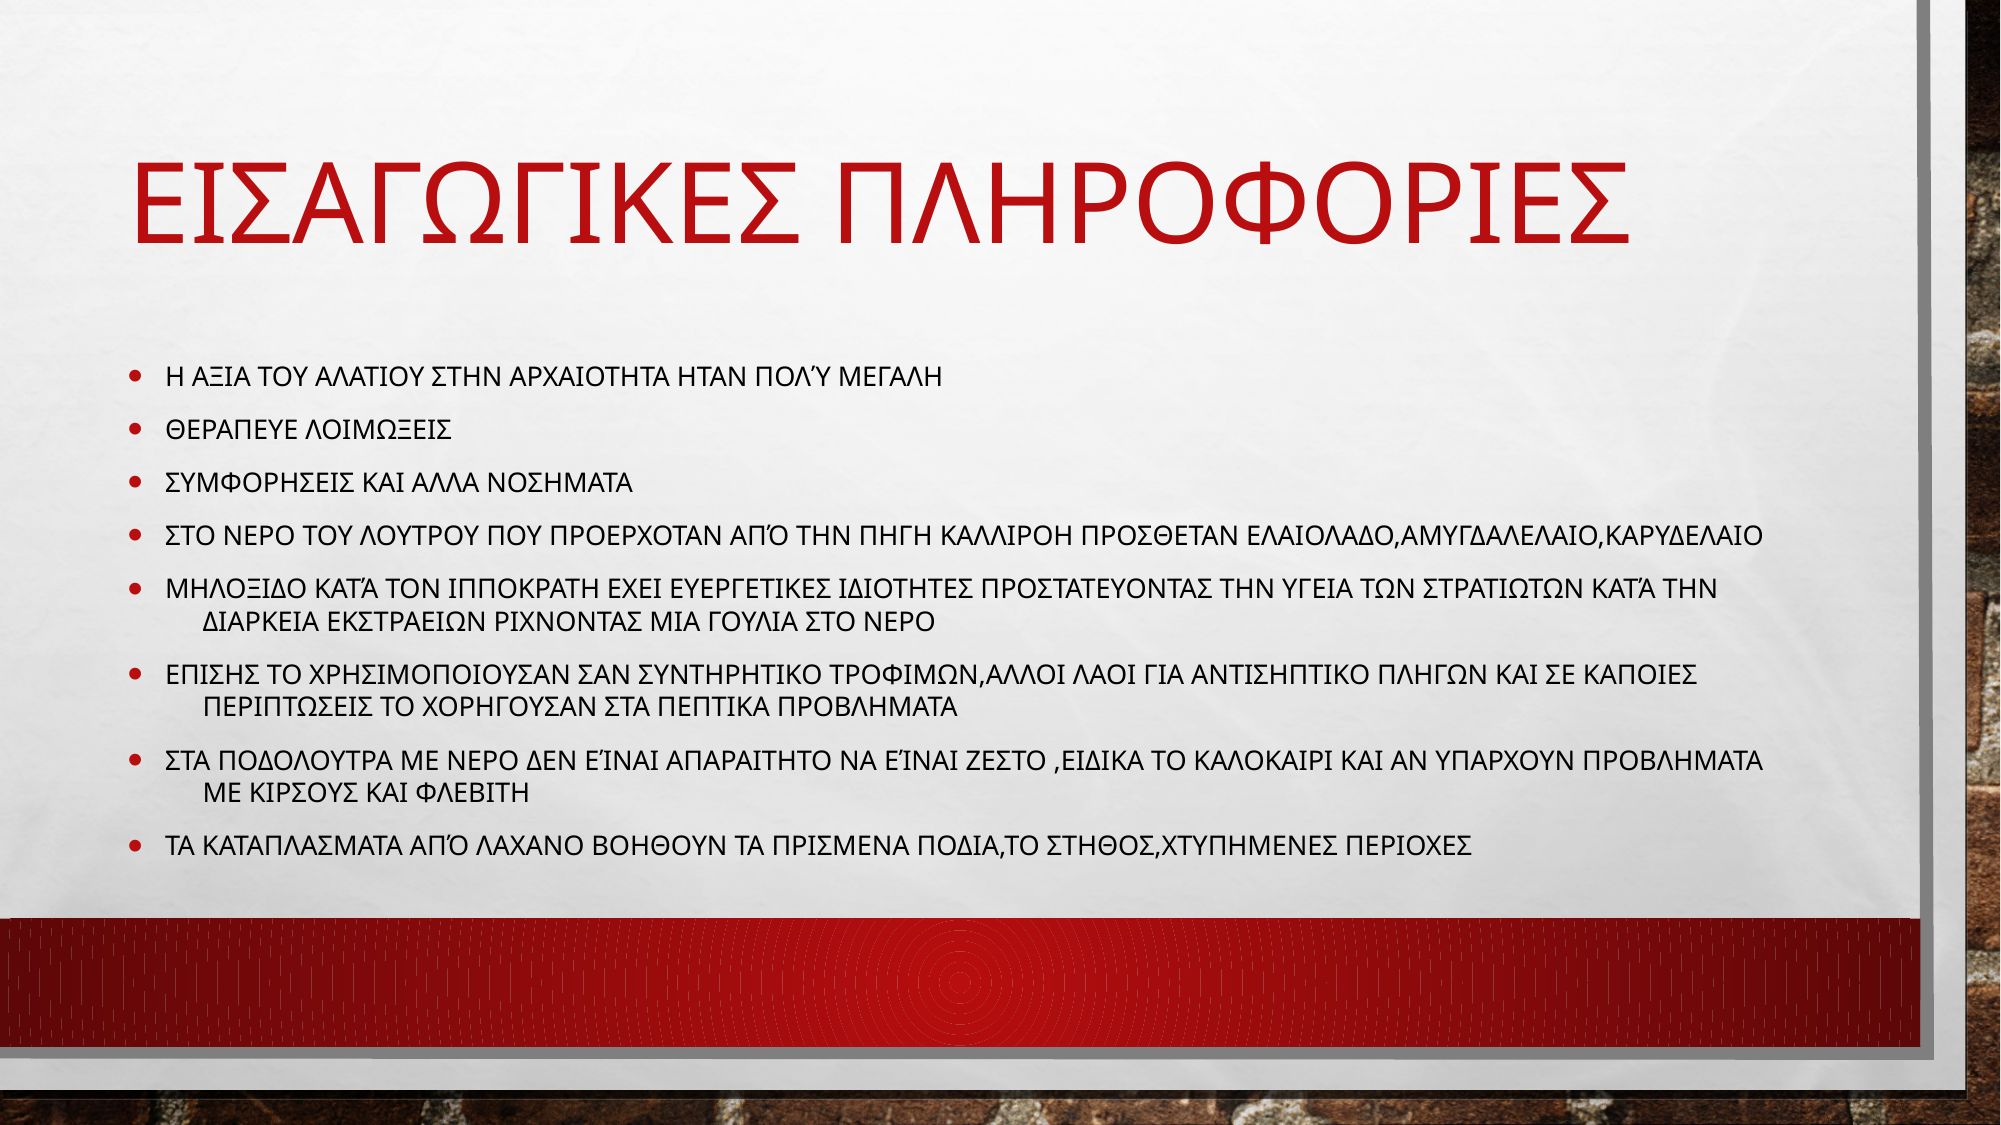

# Εισαγωγικεσ πληροφοριεσ
Η αξια του αλατιου στην αρχαιοτητα ηταν πολύ μεγαλη
Θεραπευε λοιμωξεισ
Συμφορησεισ και αλλα νοσηματα
Στο νερο του λουτρου που προερχοταν από την πηγη καλλιροη προσθεταν ελαιολαδο,αμυγδαλελαιο,καρυδελαιο
Μηλοξιδο κατά τον ιπποκρατη εχει ευεργετικεσ ιδιοτητεσ προστατευοντασ την υγεια των στρατιωτων κατά την διαρκεια εκστραειων ριχνοντασ μια γουλια στο νερο
Επισησ το χρησιμοποιουσαν σαν συντηρητικο τροφιμων,αλλοι λαοι για αντισηπτικο πληγων και σε καποιεσ περιπτωσεισ το χορηγουσαν στα πεπτικα προβληματα
σΤα ποδολουτρα με νερο δεν είναι απαραιτητο να είναι ζεστο ,ειδικα το καλοκαιρι και αν υπαρχουν προβληματα με κιρσουσ και φλεβιτη
Τα καταπλασματα από λαχανο βοηθουν τα πρισμενα ποδια,το στηθοσ,χτυπημενεσ περιοχεσ